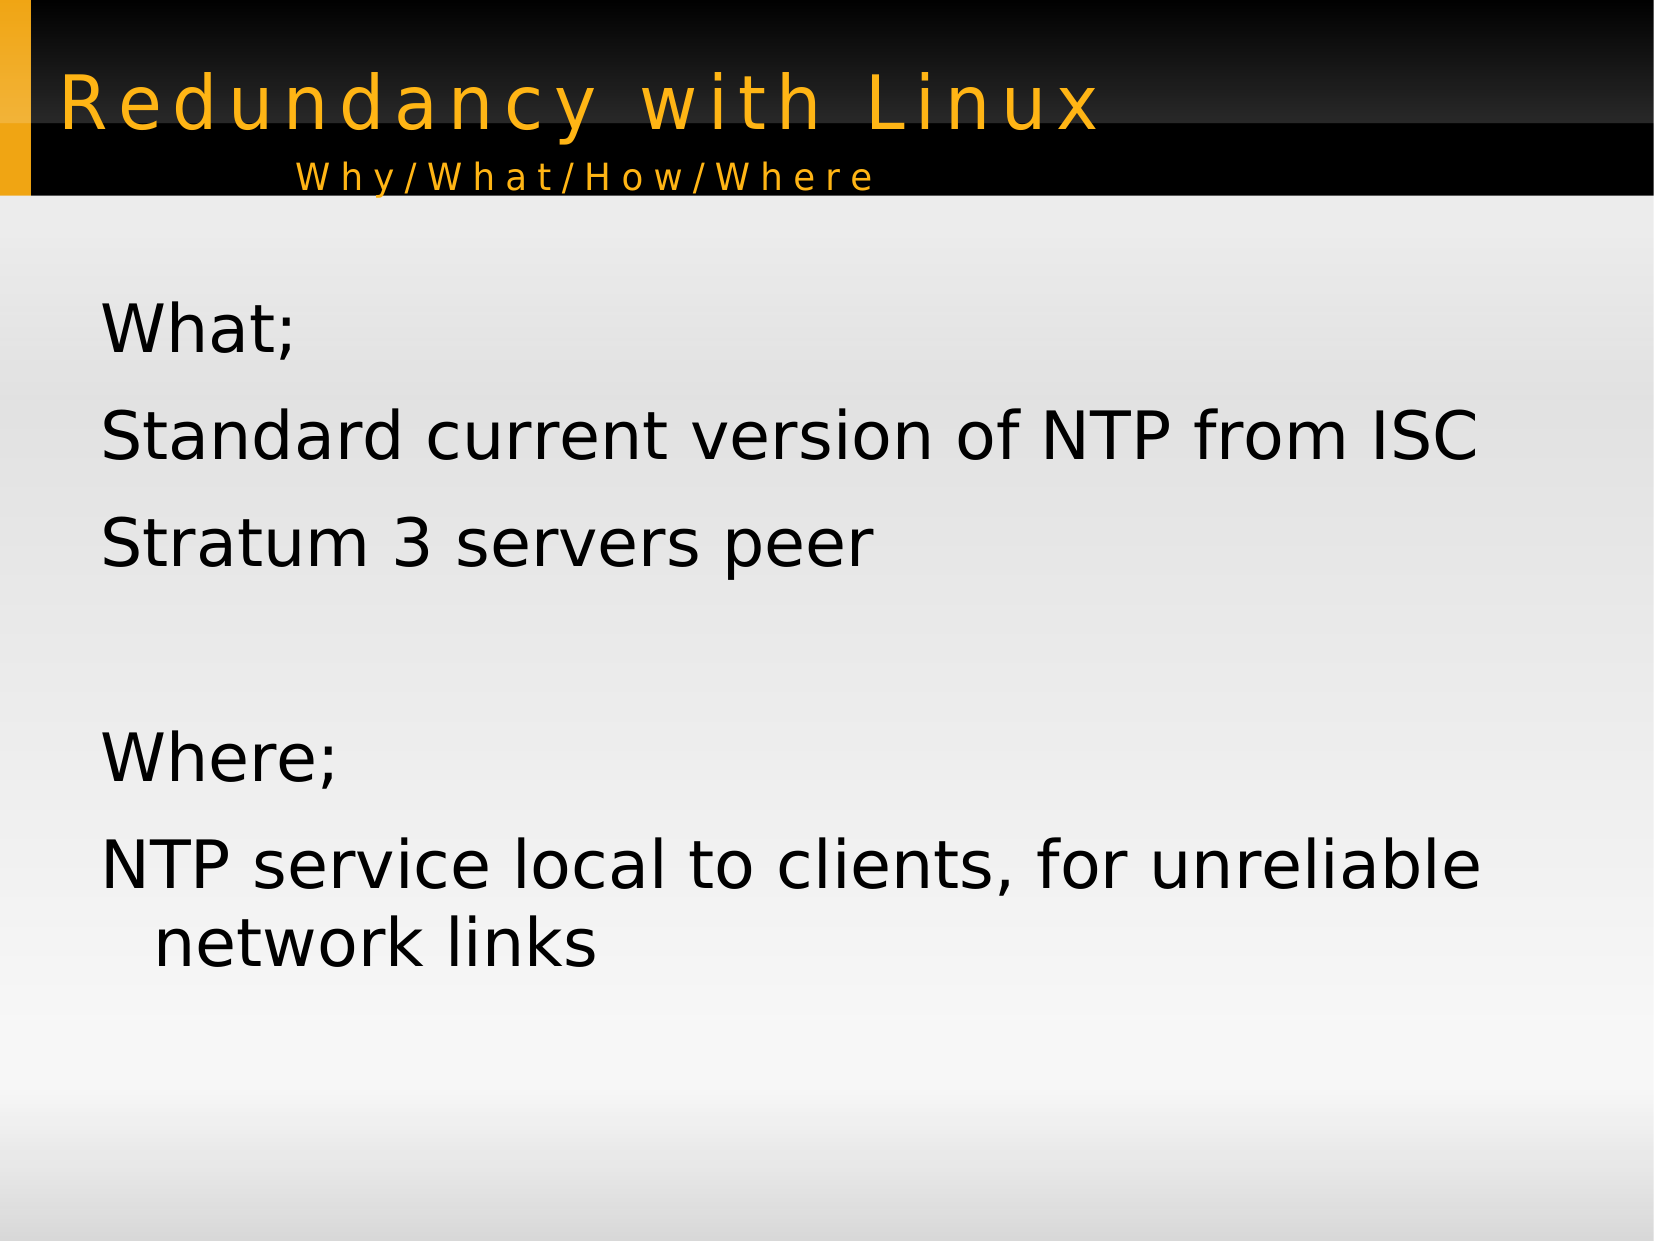

# Redundancy with Linux
Why/What/How/Where
What;
Standard current version of NTP from ISC
Stratum 3 servers peer
Where;
NTP service local to clients, for unreliable network links